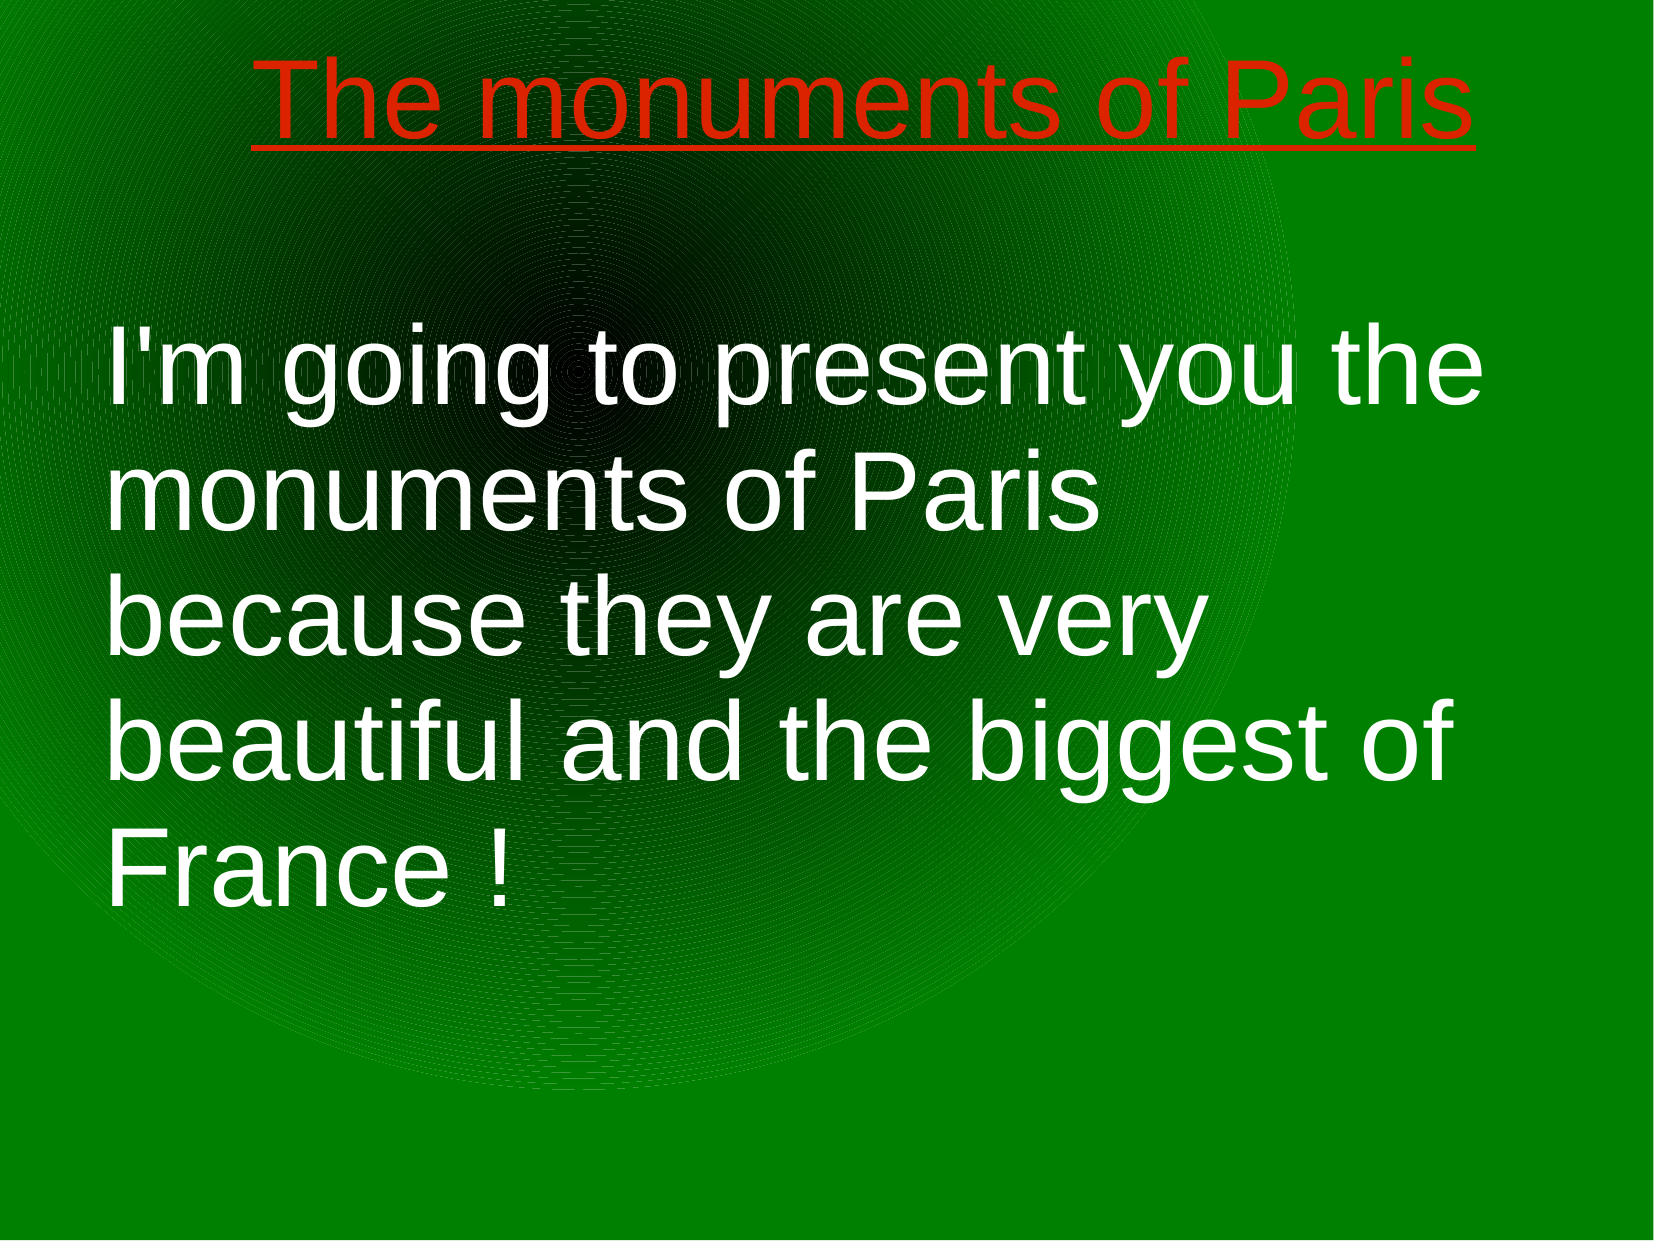

The monuments of Paris
I'm going to present you the monuments of Paris because they are very beautiful and the biggest of France !